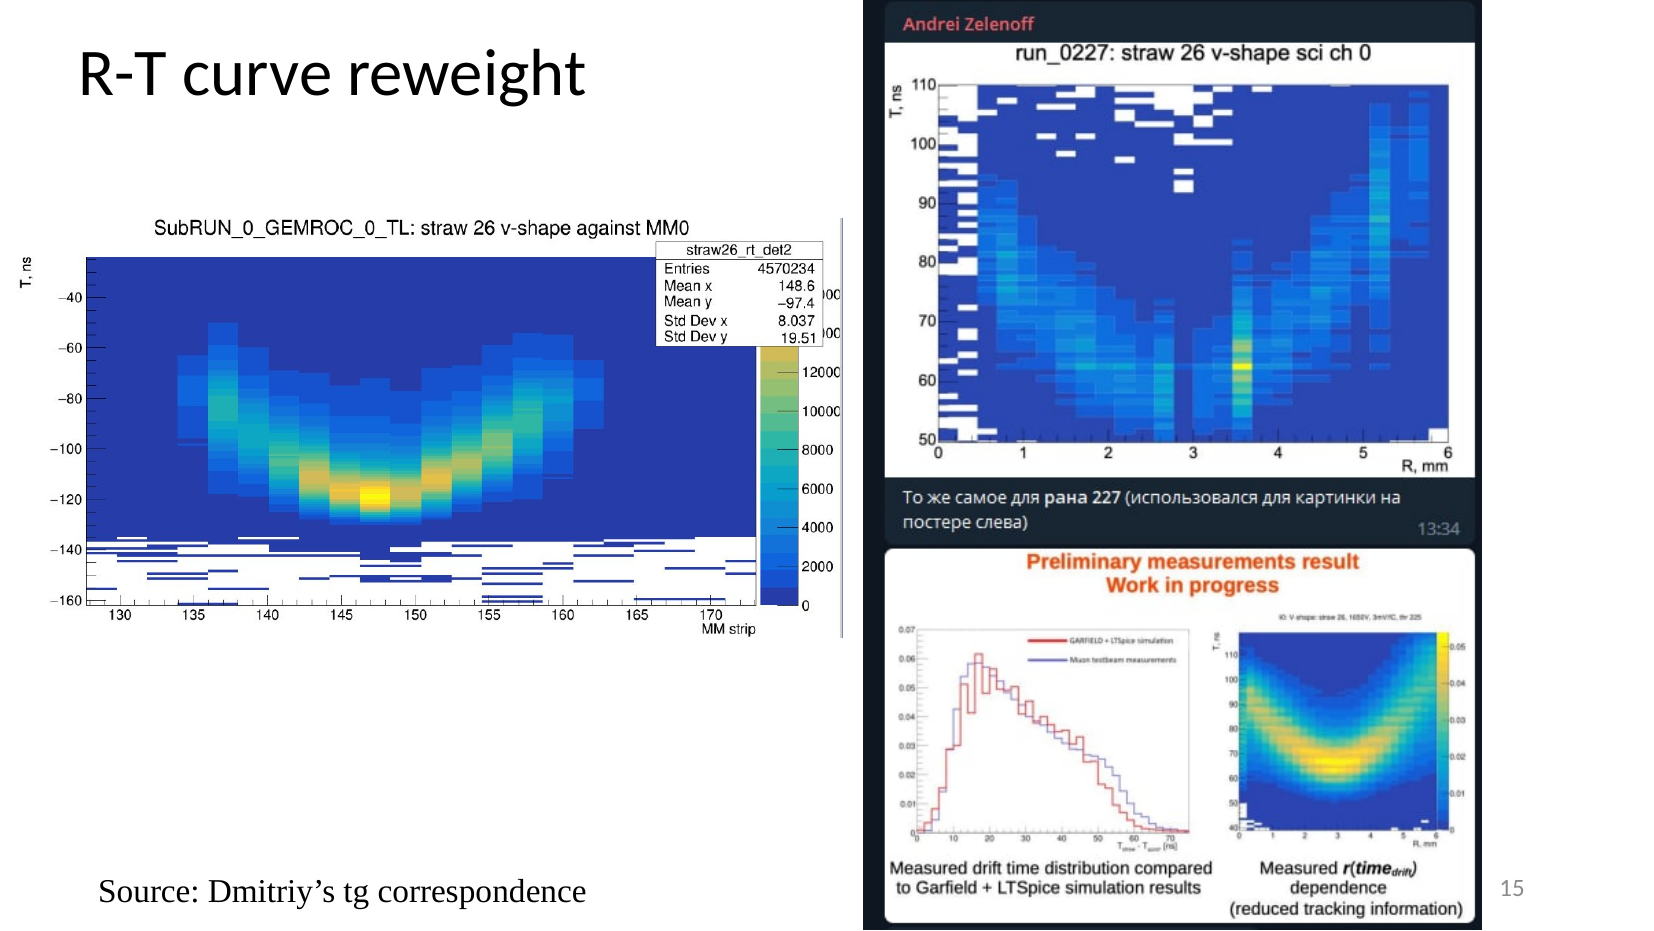

# R-T curve reweight
15
Source: Dmitriy’s tg correspondence